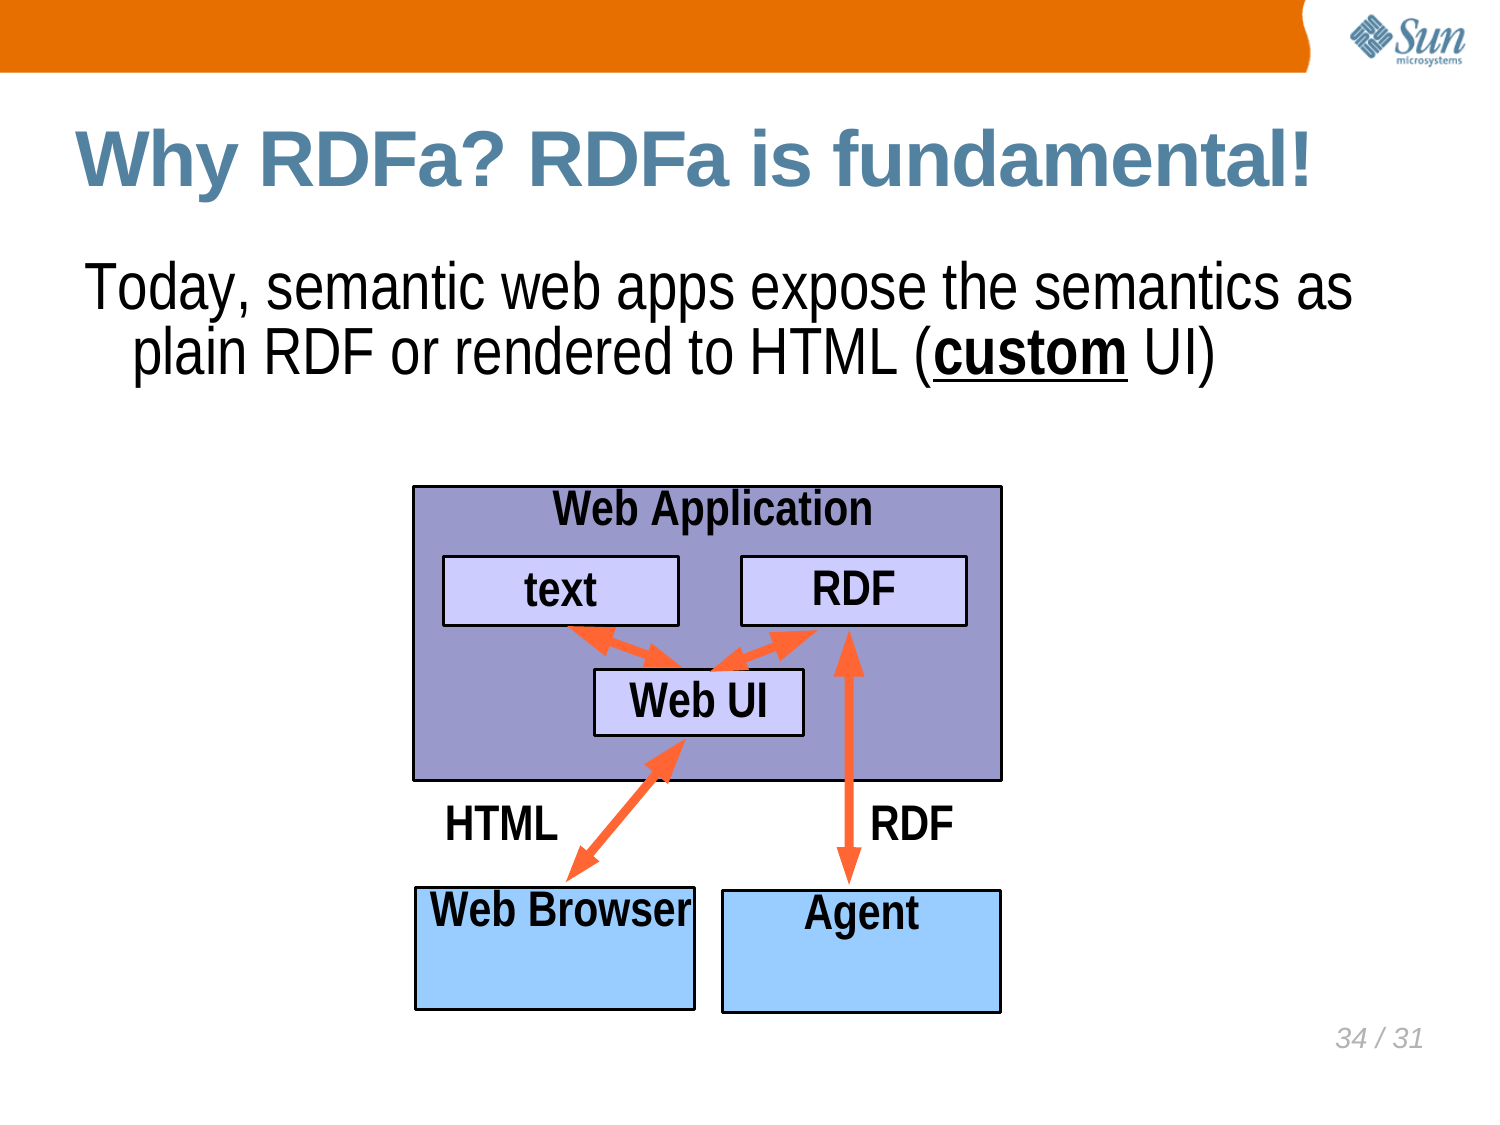

# Why RDFa? RDFa is fundamental!
Today, semantic web apps expose the semantics as plain RDF or rendered to HTML (custom UI)
 Web Application
RDF
text
Web UI
HTML
RDF
 Web Browser
Agent
34